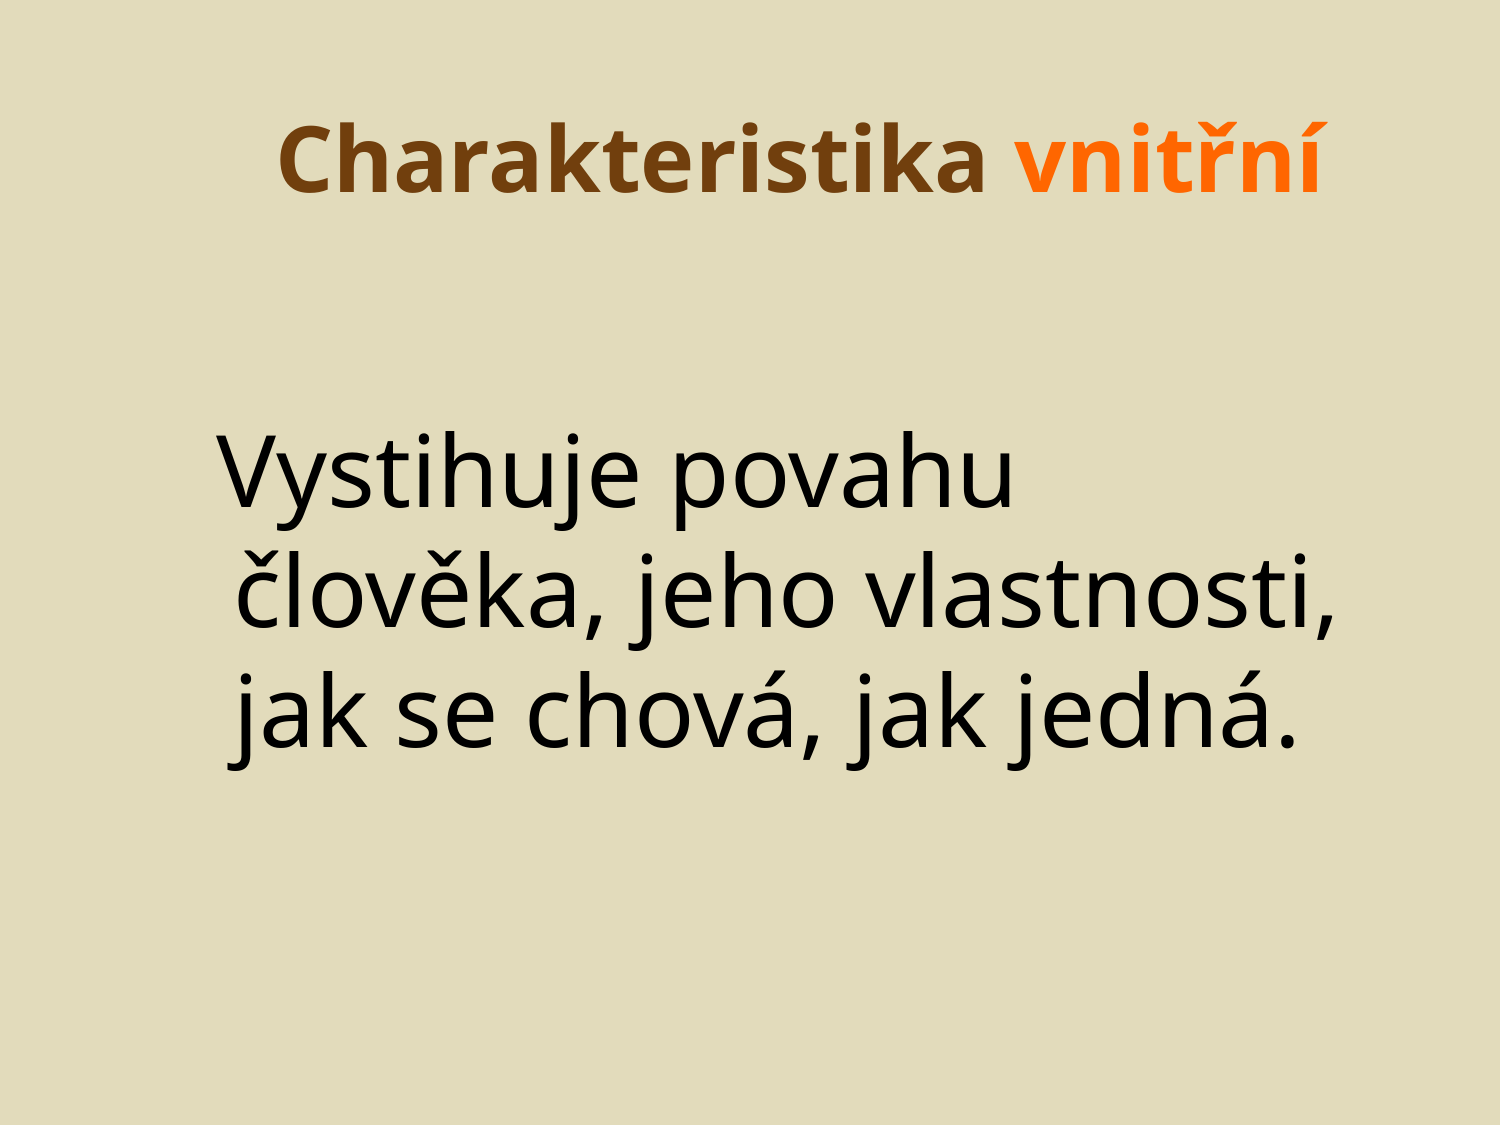

# Charakteristika vnitřní
 Vystihuje povahu člověka, jeho vlastnosti, jak se chová, jak jedná.